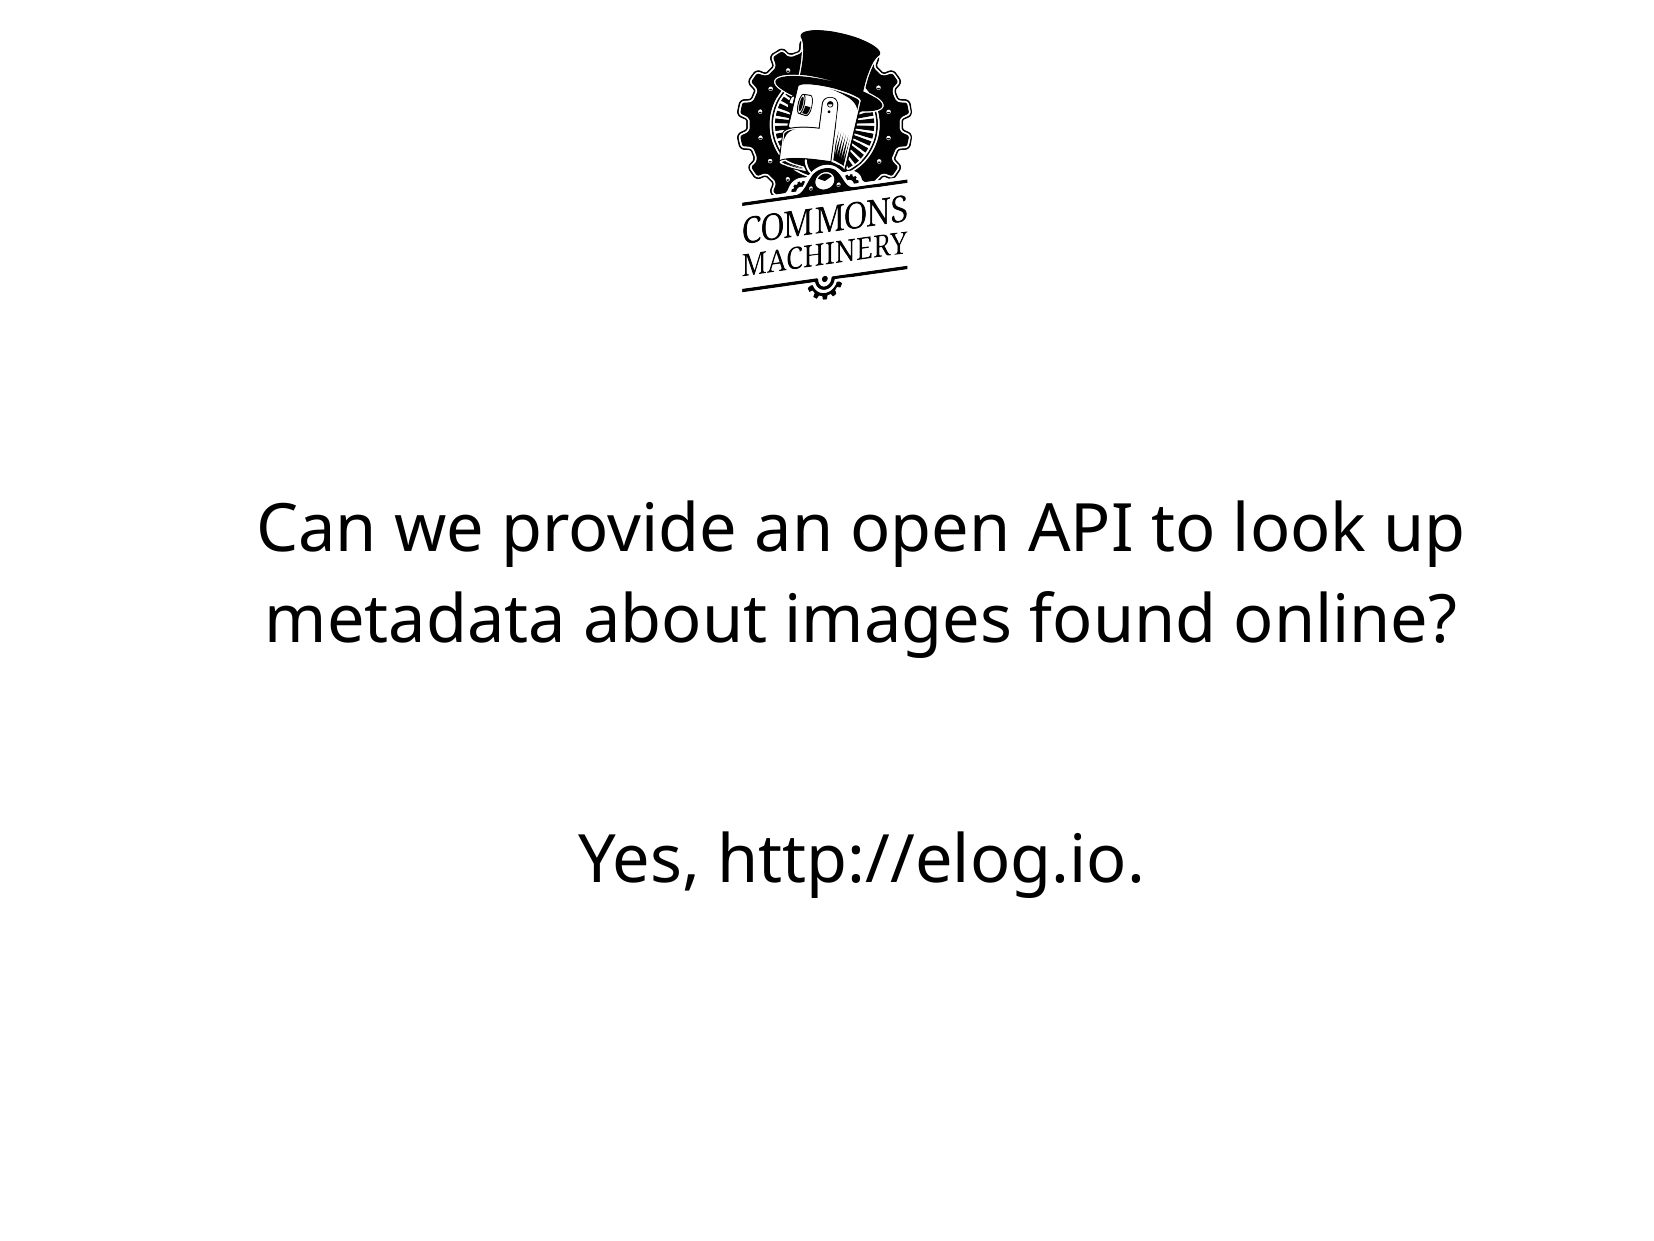

#
Can we provide an open API to look up metadata about images found online?
Yes, http://elog.io.